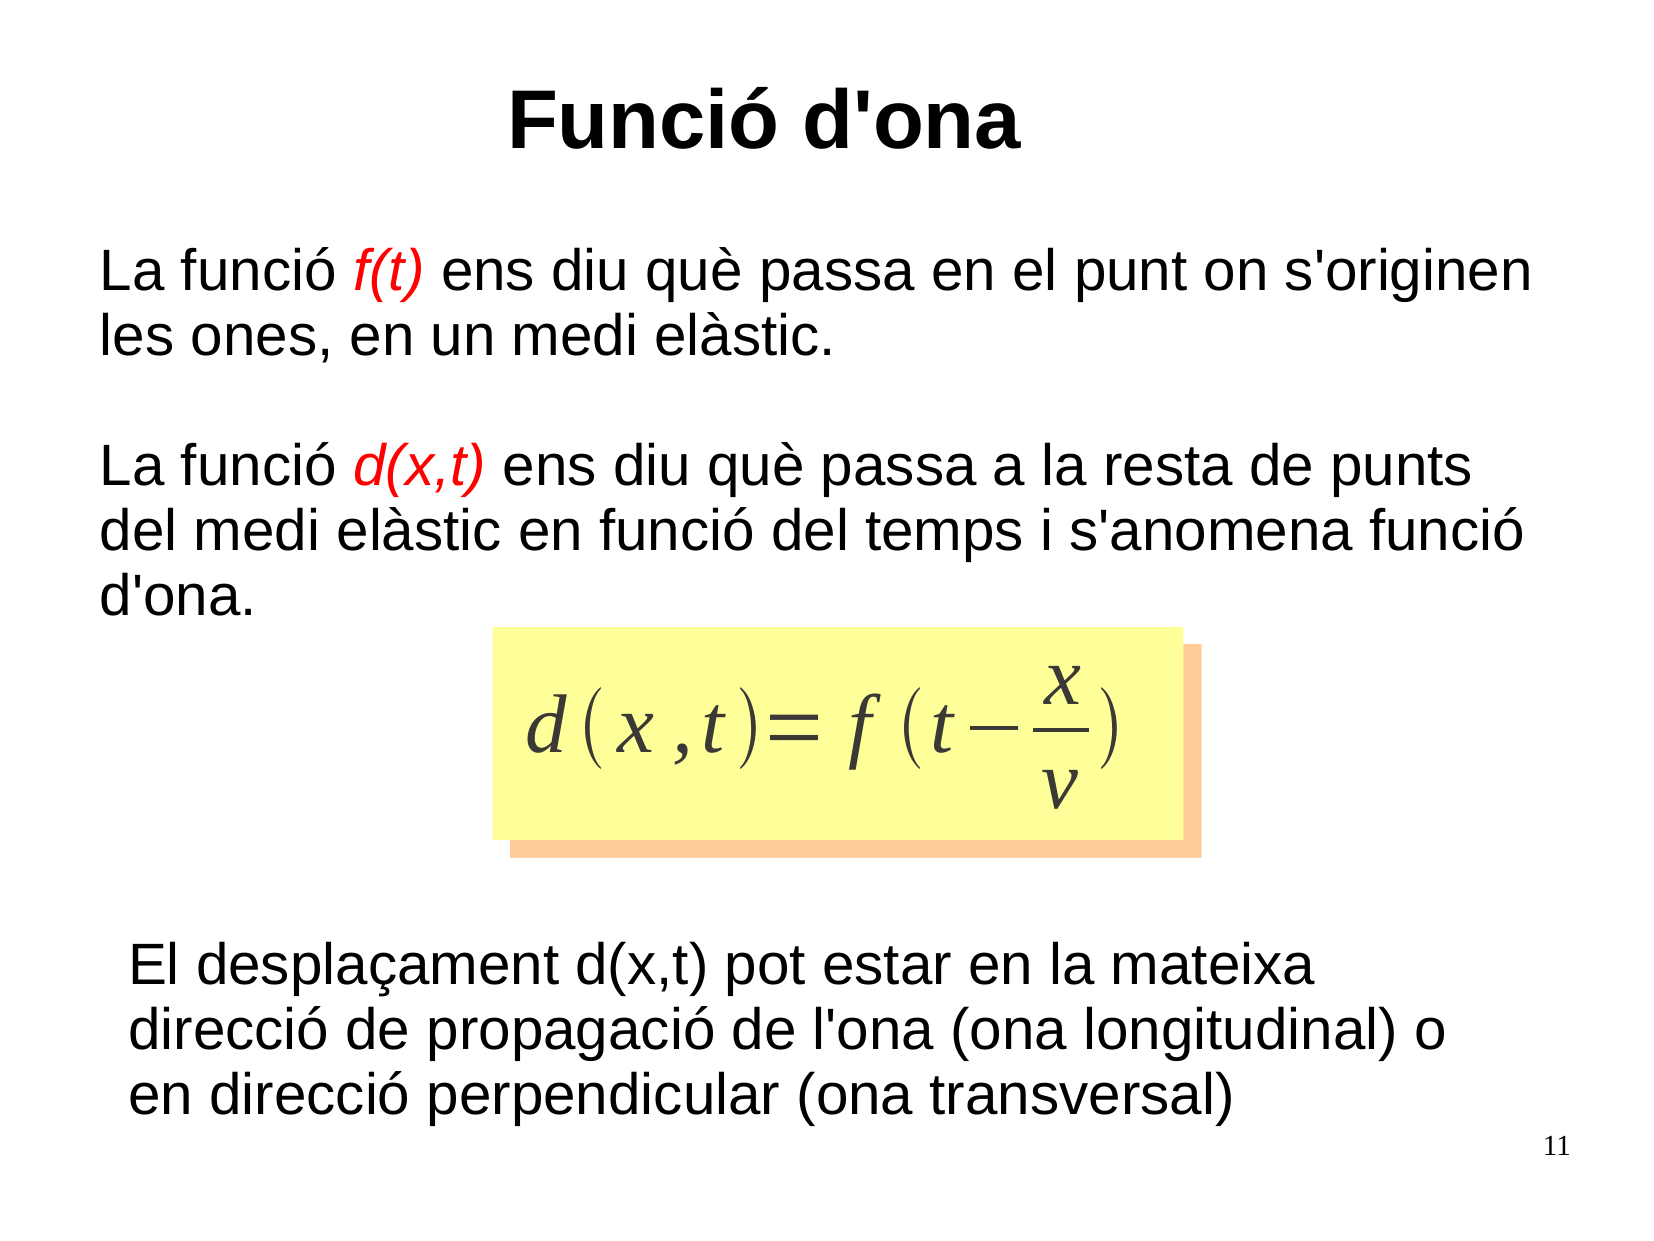

Funció d'ona
La funció f(t) ens diu què passa en el punt on s'originen les ones, en un medi elàstic.
La funció d(x,t) ens diu què passa a la resta de punts del medi elàstic en funció del temps i s'anomena funció d'ona.
El desplaçament d(x,t) pot estar en la mateixa direcció de propagació de l'ona (ona longitudinal) o en direcció perpendicular (ona transversal)
11